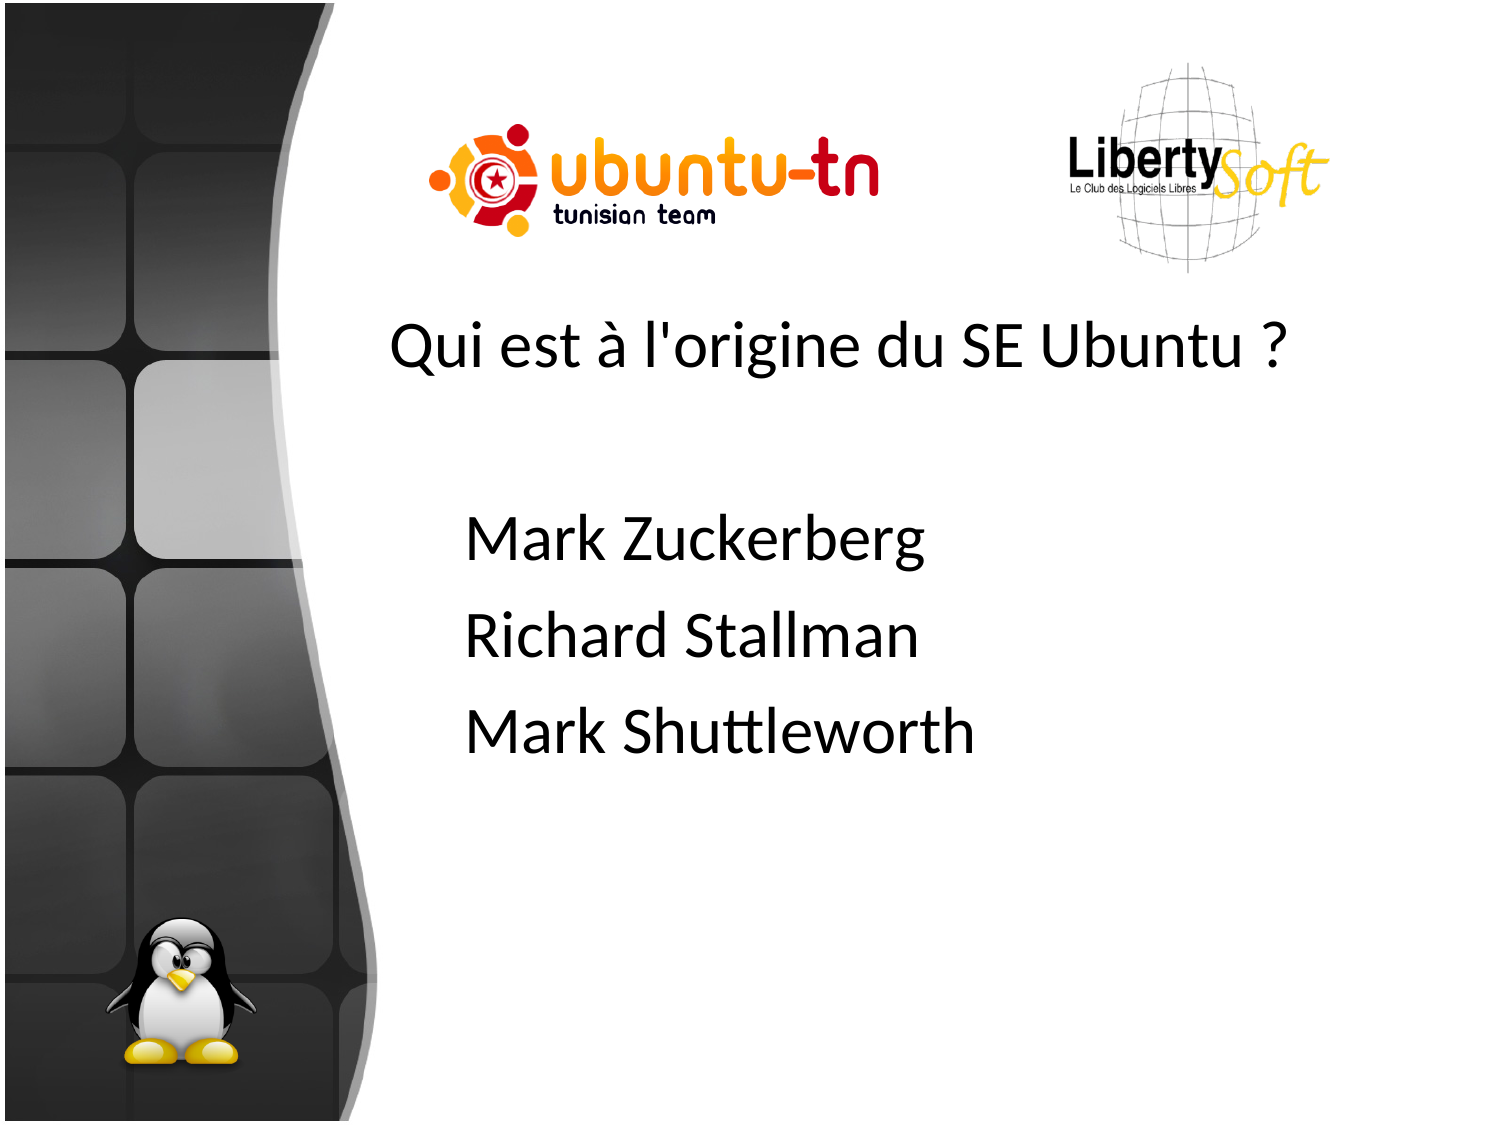

#
Qui est à l'origine du SE Ubuntu ?
Mark Zuckerberg
Richard Stallman
Mark Shuttleworth